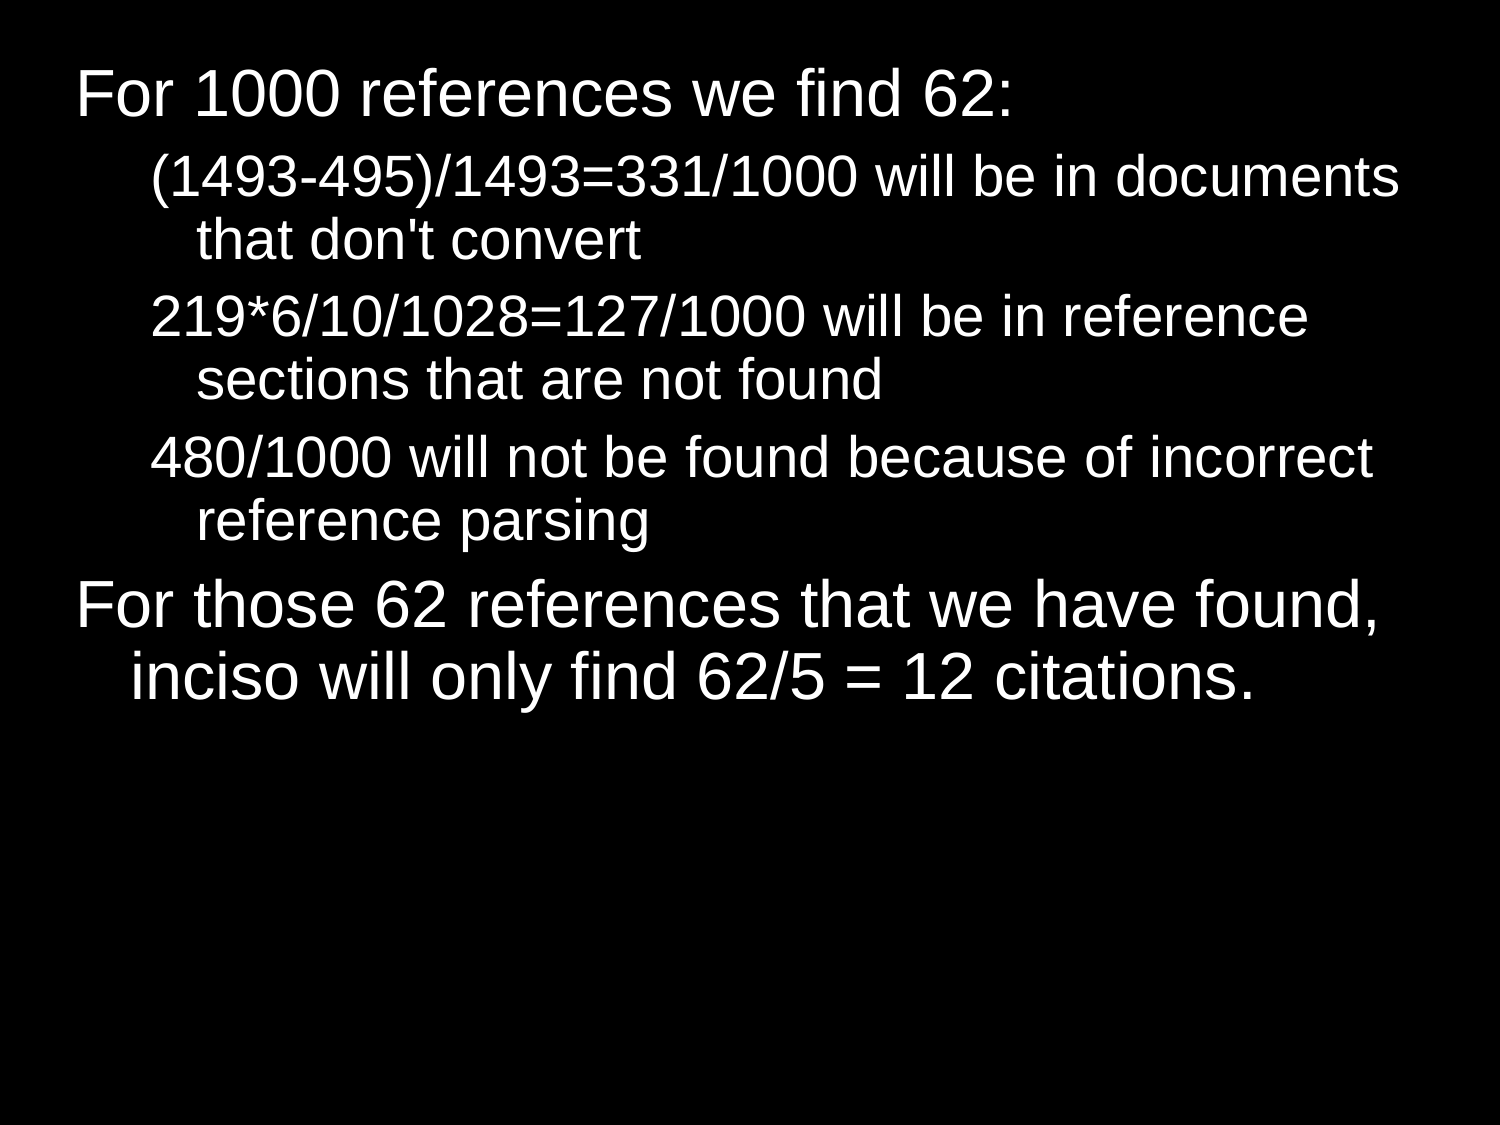

# For 1000 references we find 62:
(1493-495)/1493=331/1000 will be in documents that don't convert
219*6/10/1028=127/1000 will be in reference sections that are not found
480/1000 will not be found because of incorrect reference parsing
For those 62 references that we have found, inciso will only find 62/5 = 12 citations.